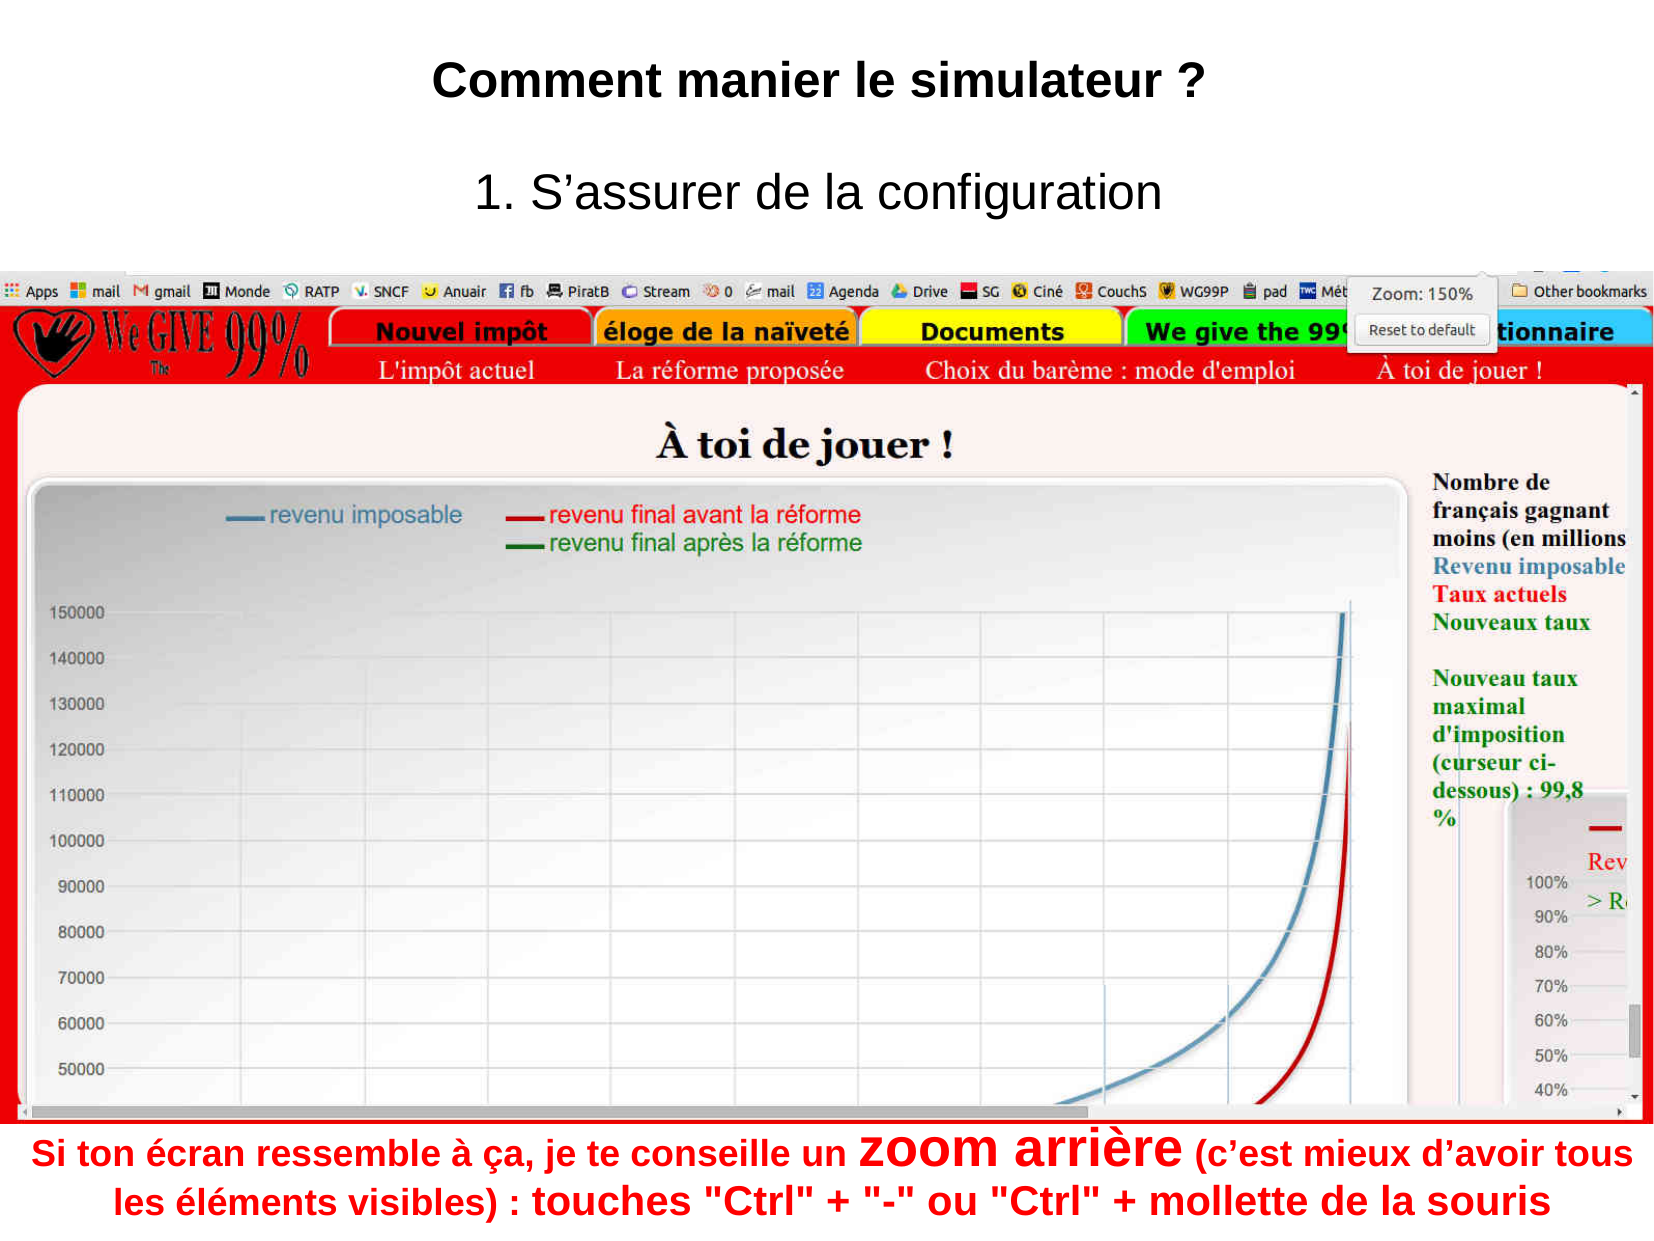

Comment manier le simulateur ?
1. S’assurer de la configuration
Si ton écran ressemble à ça, je te conseille un zoom arrière (c’est mieux d’avoir tous les éléments visibles) : touches "Ctrl" + "-" ou "Ctrl" + mollette de la souris